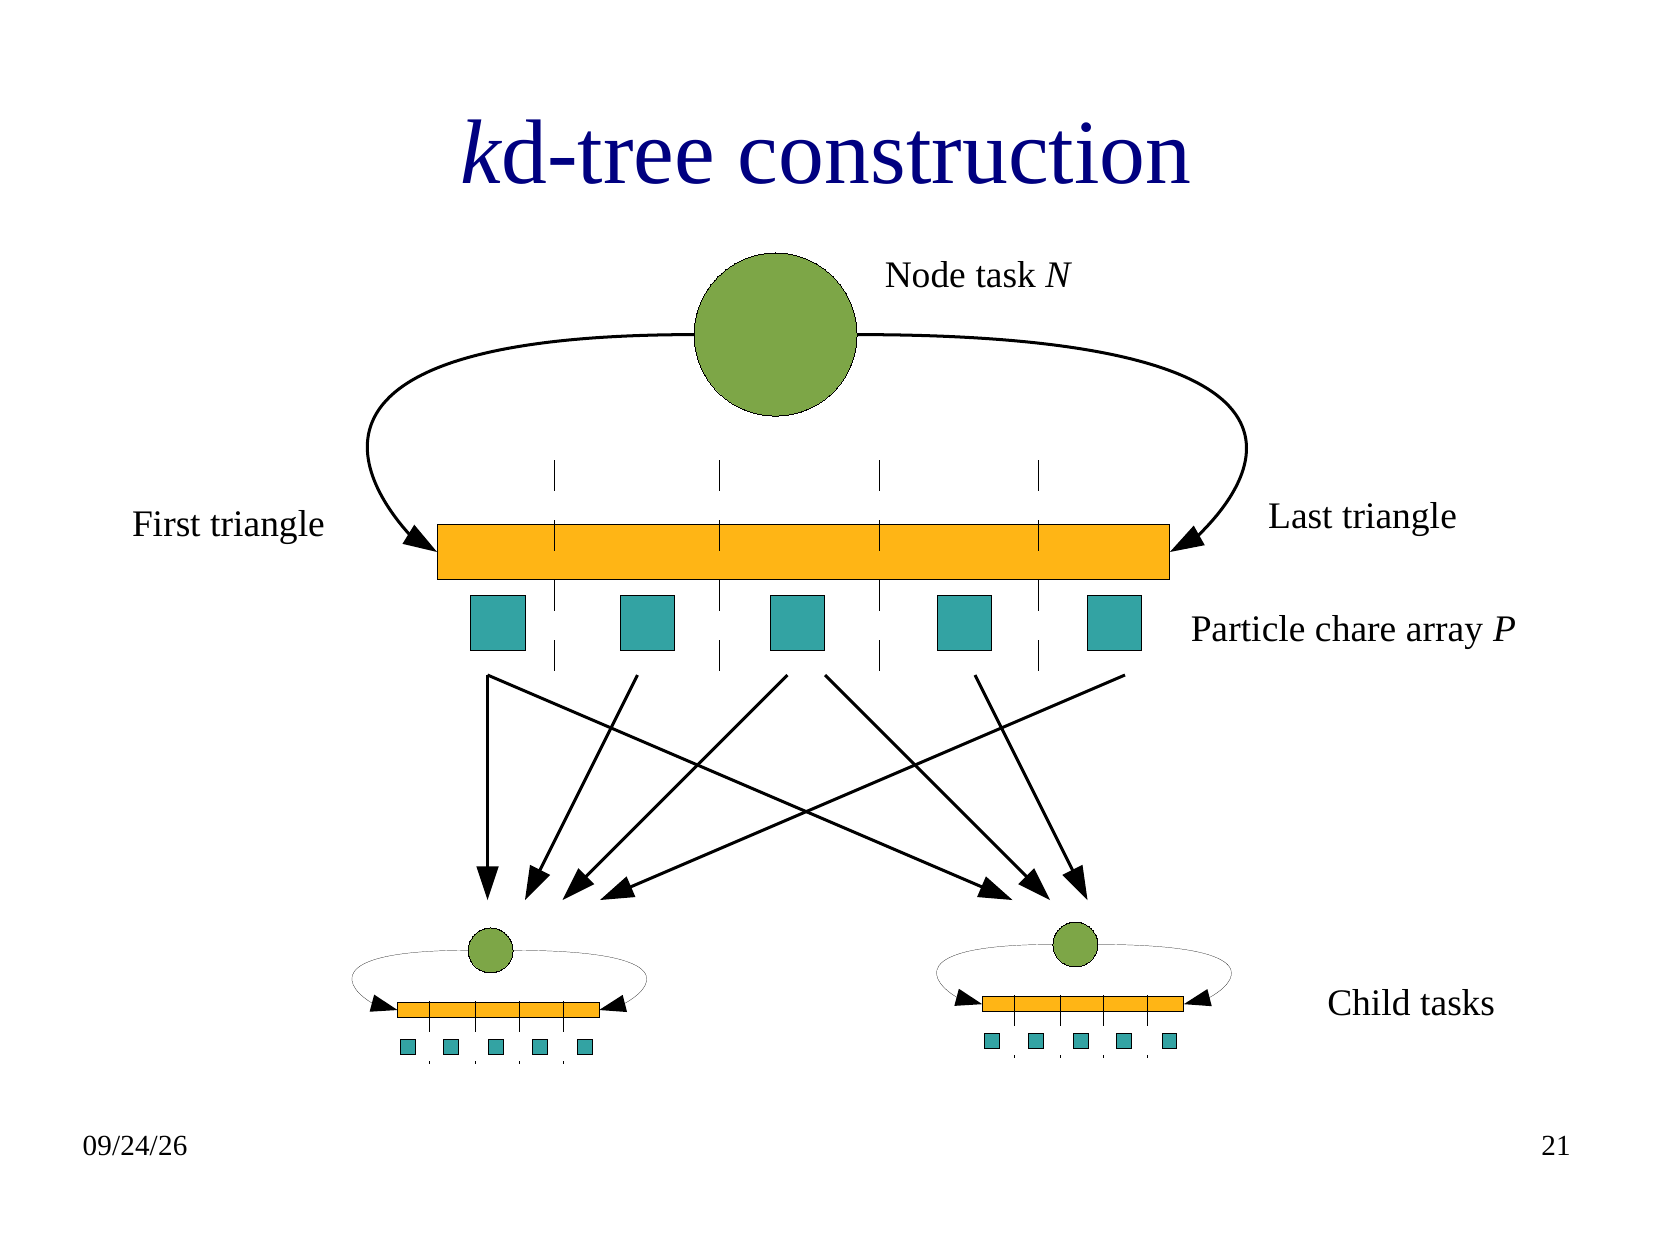

# kd-tree construction
Node task N
Last triangle
First triangle
Particle chare array P
Child tasks
21